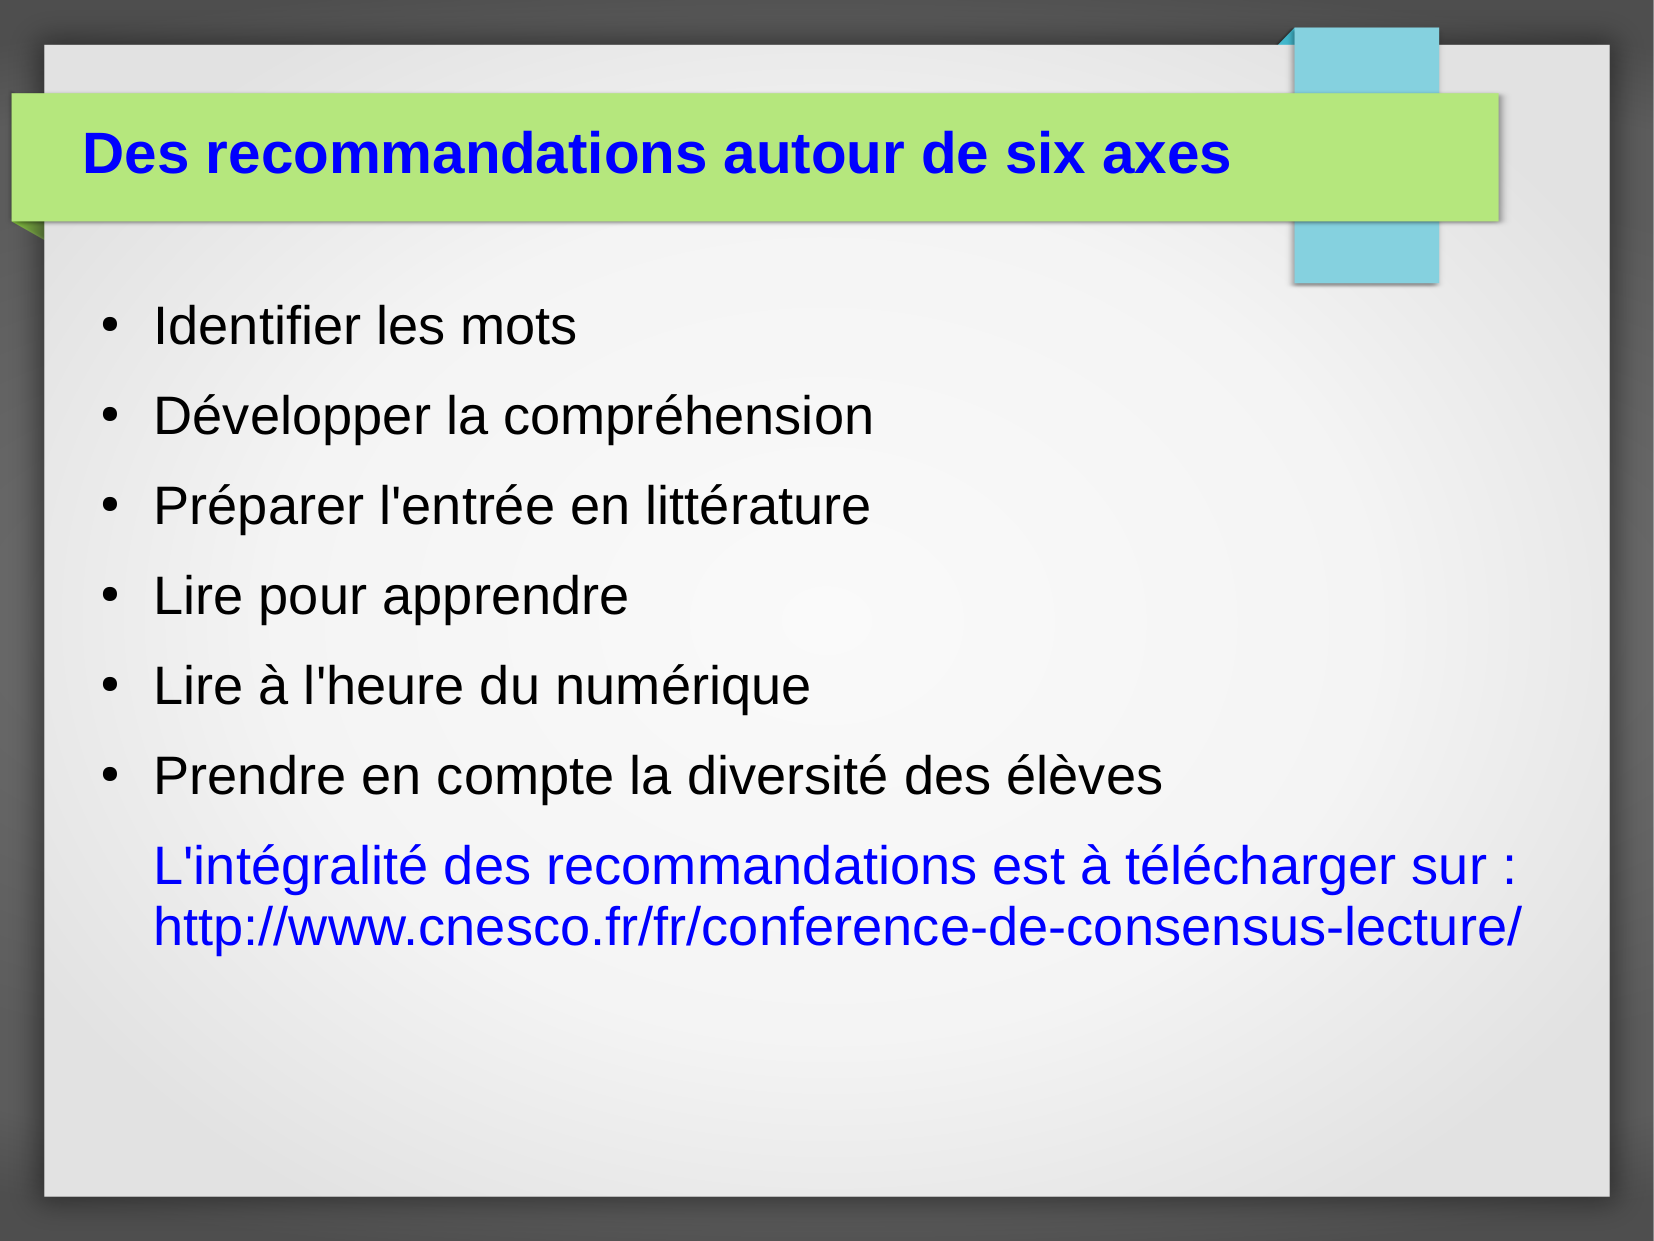

# Des recommandations autour de six axes
Identifier les mots
Développer la compréhension
Préparer l'entrée en littérature
Lire pour apprendre
Lire à l'heure du numérique
Prendre en compte la diversité des élèves
L'intégralité des recommandations est à télécharger sur : http://www.cnesco.fr/fr/conference-de-consensus-lecture/